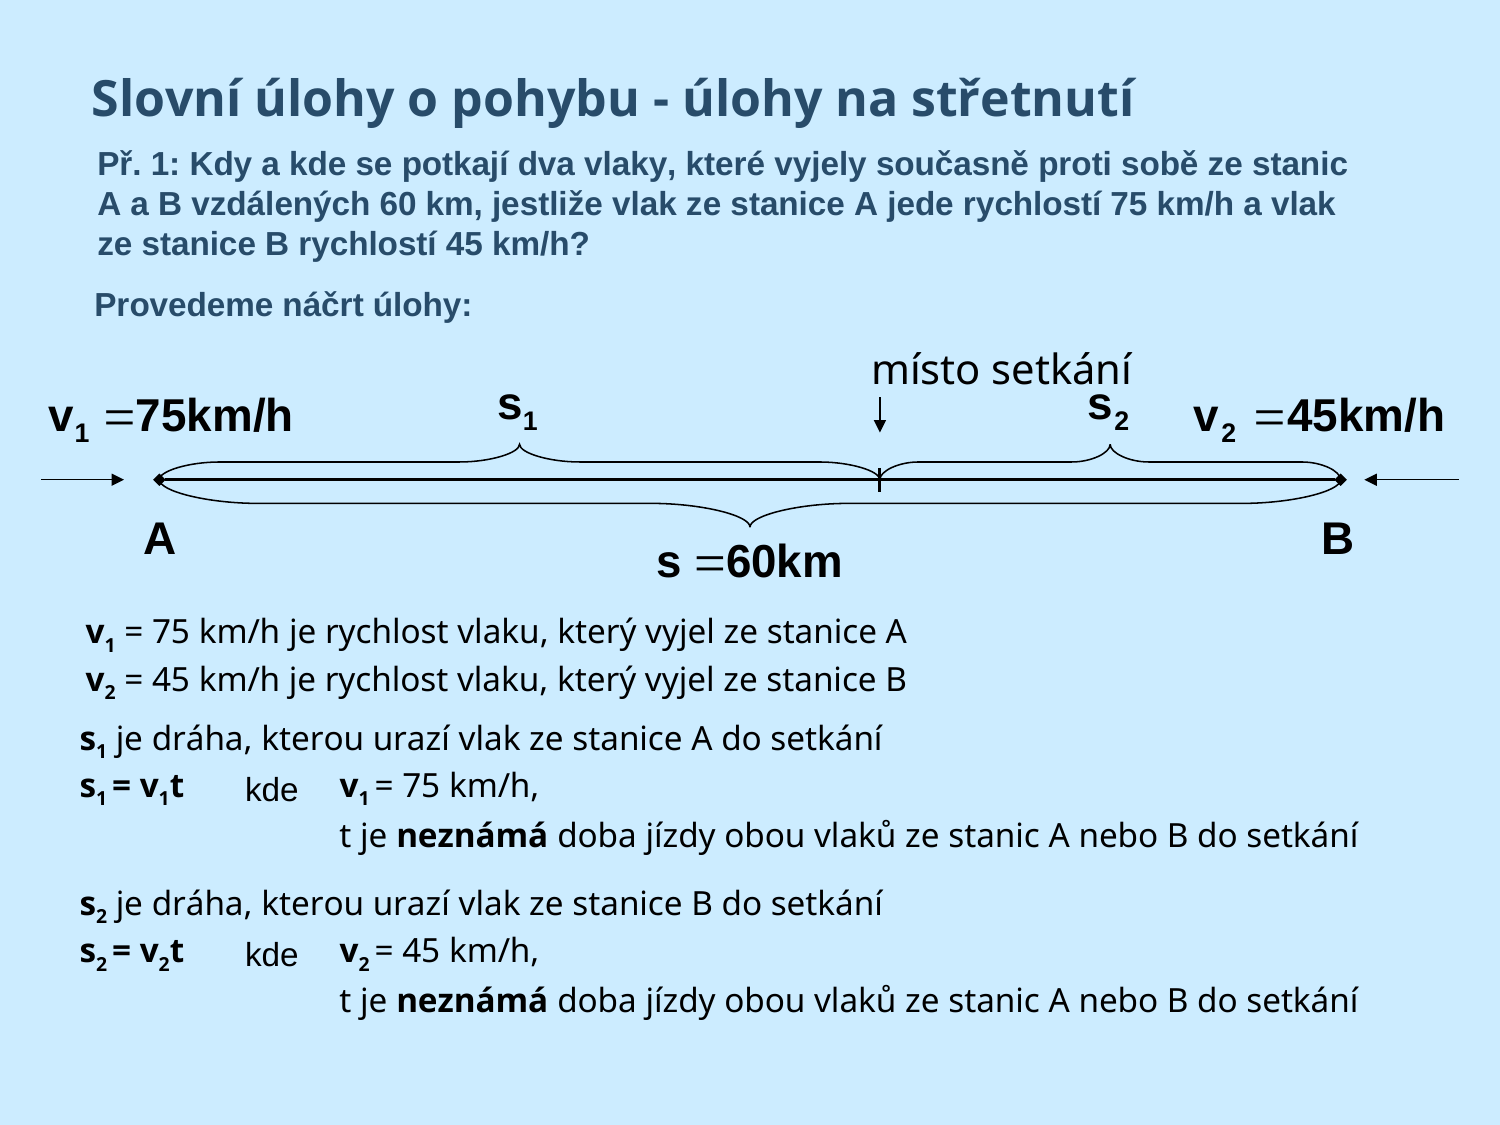

Slovní úlohy o pohybu - úlohy na střetnutí
Př. 1: Kdy a kde se potkají dva vlaky, které vyjely současně proti sobě ze stanic
A a B vzdálených 60 km, jestliže vlak ze stanice A jede rychlostí 75 km/h a vlak
ze stanice B rychlostí 45 km/h?
Provedeme náčrt úlohy:
místo setkání
v1 = 75 km/h je rychlost vlaku, který vyjel ze stanice A
v2 = 45 km/h je rychlost vlaku, který vyjel ze stanice B
s1 je dráha, kterou urazí vlak ze stanice A do setkání
s1 = v1t
v1 = 75 km/h,
kde
t je neznámá doba jízdy obou vlaků ze stanic A nebo B do setkání
s2 je dráha, kterou urazí vlak ze stanice B do setkání
s2 = v2t
v2 = 45 km/h,
kde
t je neznámá doba jízdy obou vlaků ze stanic A nebo B do setkání